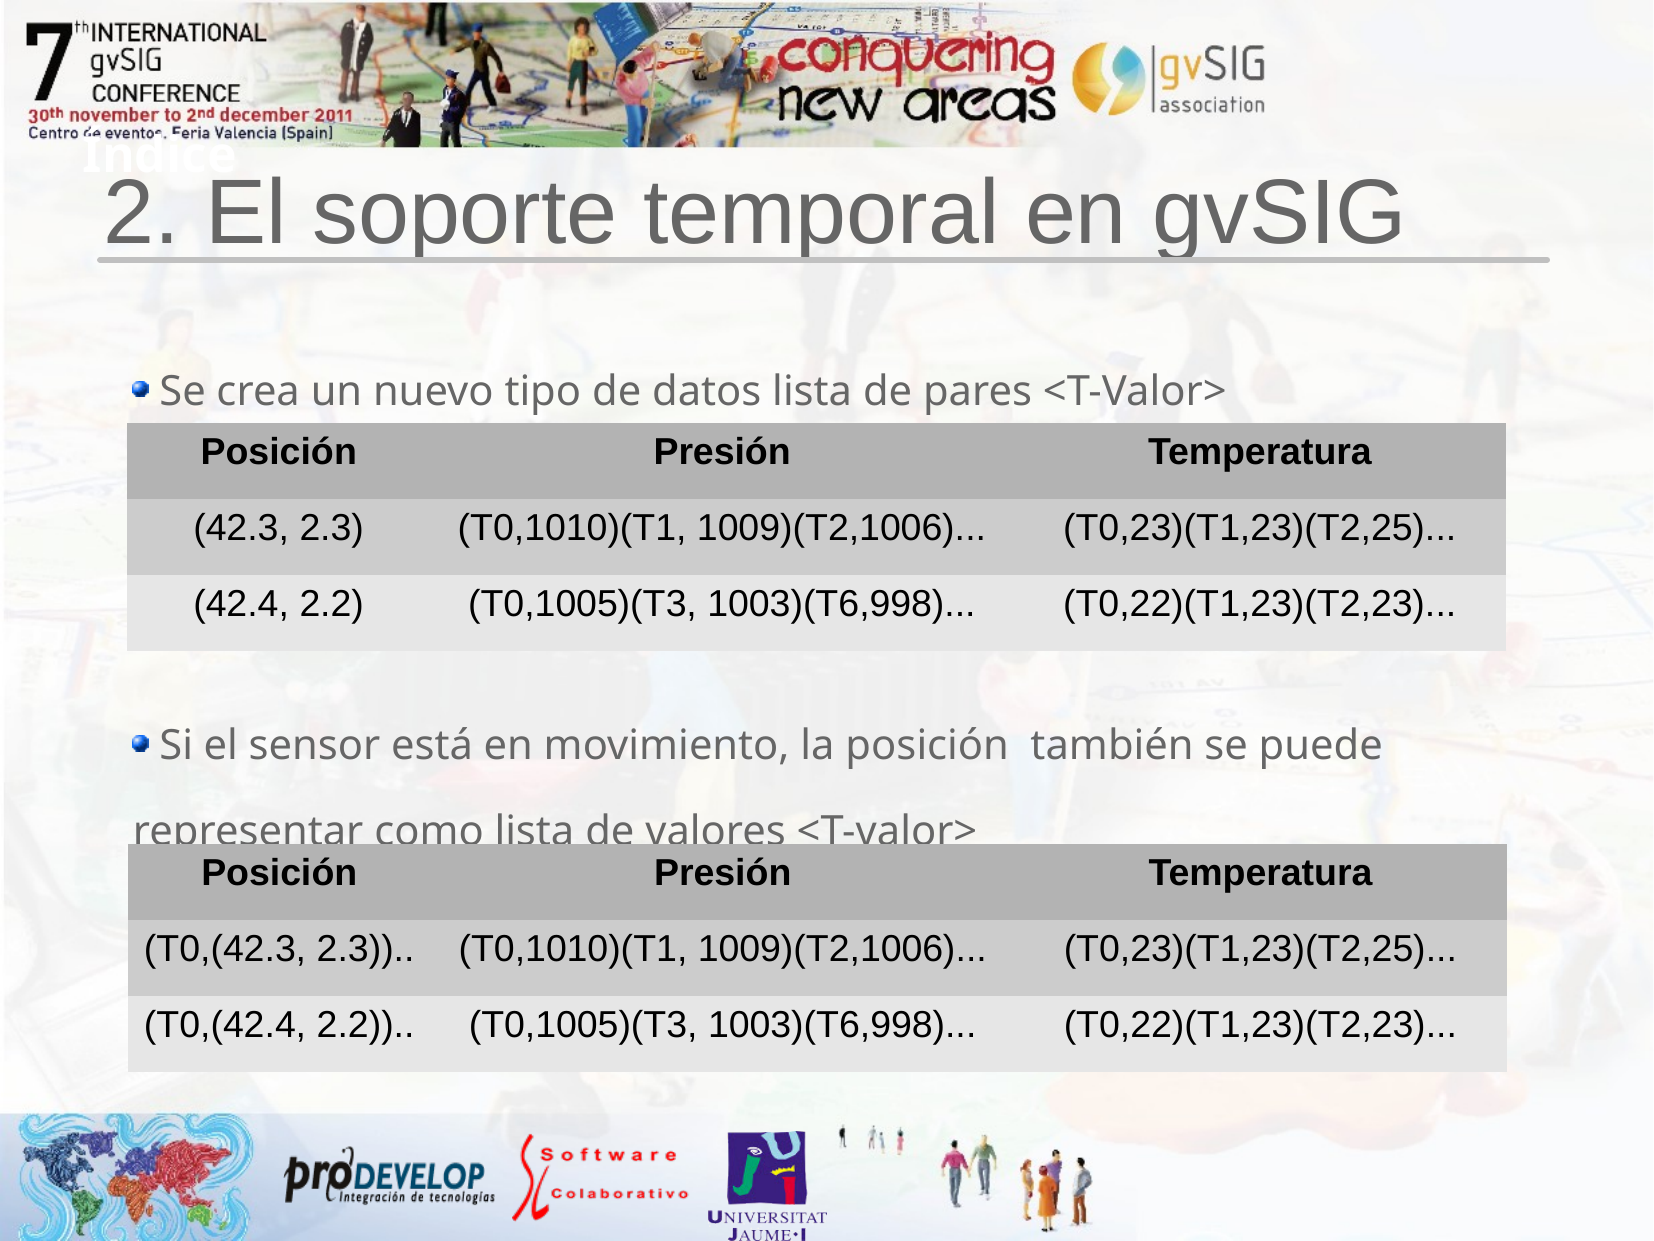

# Índice
2. El soporte temporal en gvSIG
 Se crea un nuevo tipo de datos lista de pares <T-Valor>
| Posición | Presión | Temperatura |
| --- | --- | --- |
| (42.3, 2.3) | (T0,1010)(T1, 1009)(T2,1006)... | (T0,23)(T1,23)(T2,25)... |
| (42.4, 2.2) | (T0,1005)(T3, 1003)(T6,998)... | (T0,22)(T1,23)(T2,23)... |
 Si el sensor está en movimiento, la posición también se puede representar como lista de valores <T-valor>
| Posición | Presión | Temperatura |
| --- | --- | --- |
| (T0,(42.3, 2.3)).. | (T0,1010)(T1, 1009)(T2,1006)... | (T0,23)(T1,23)(T2,25)... |
| (T0,(42.4, 2.2)).. | (T0,1005)(T3, 1003)(T6,998)... | (T0,22)(T1,23)(T2,23)... |